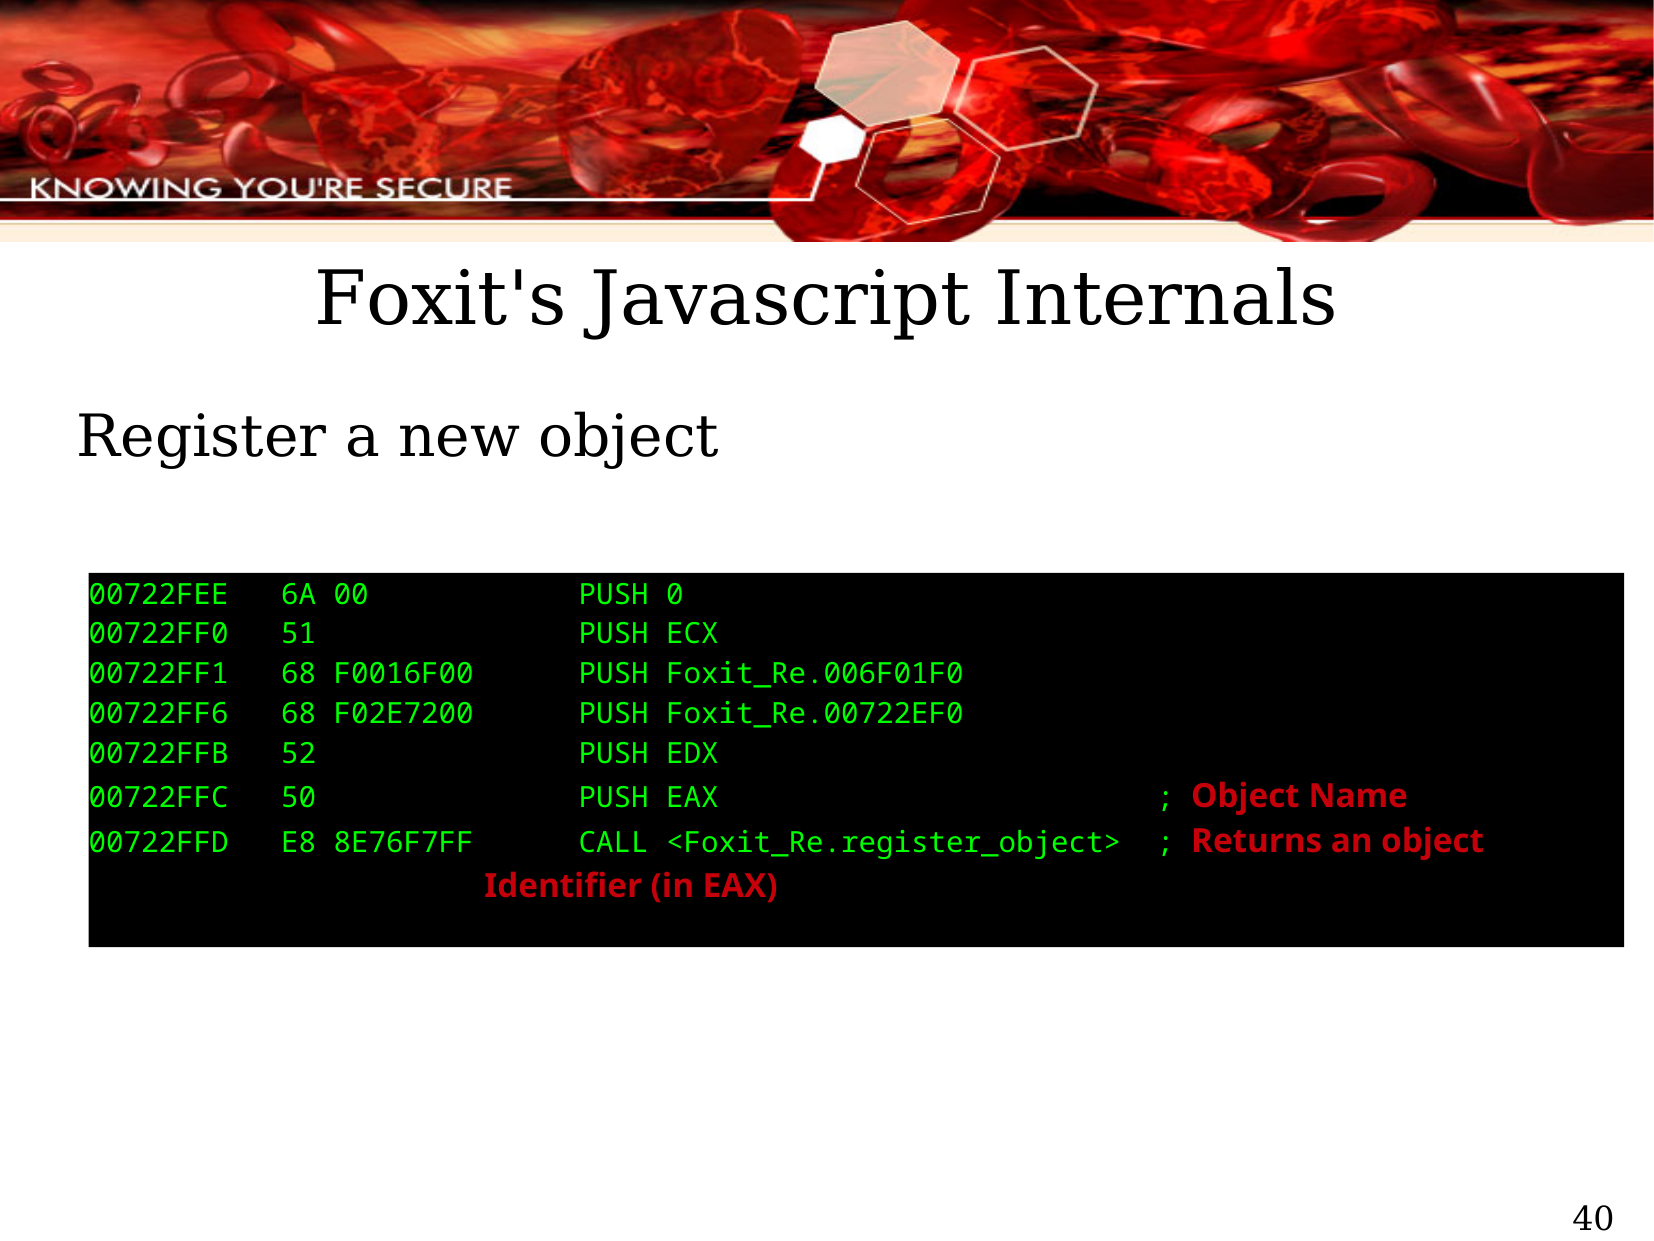

# Foxit's Javascript Internals
Register a new object
00722FEE 6A 00 PUSH 0
00722FF0 51 PUSH ECX
00722FF1 68 F0016F00 PUSH Foxit_Re.006F01F0
00722FF6 68 F02E7200 PUSH Foxit_Re.00722EF0
00722FFB 52 PUSH EDX
00722FFC 50 PUSH EAX ; Object Name
00722FFD E8 8E76F7FF CALL <Foxit_Re.register_object> ; Returns an object
 Identifier (in EAX)